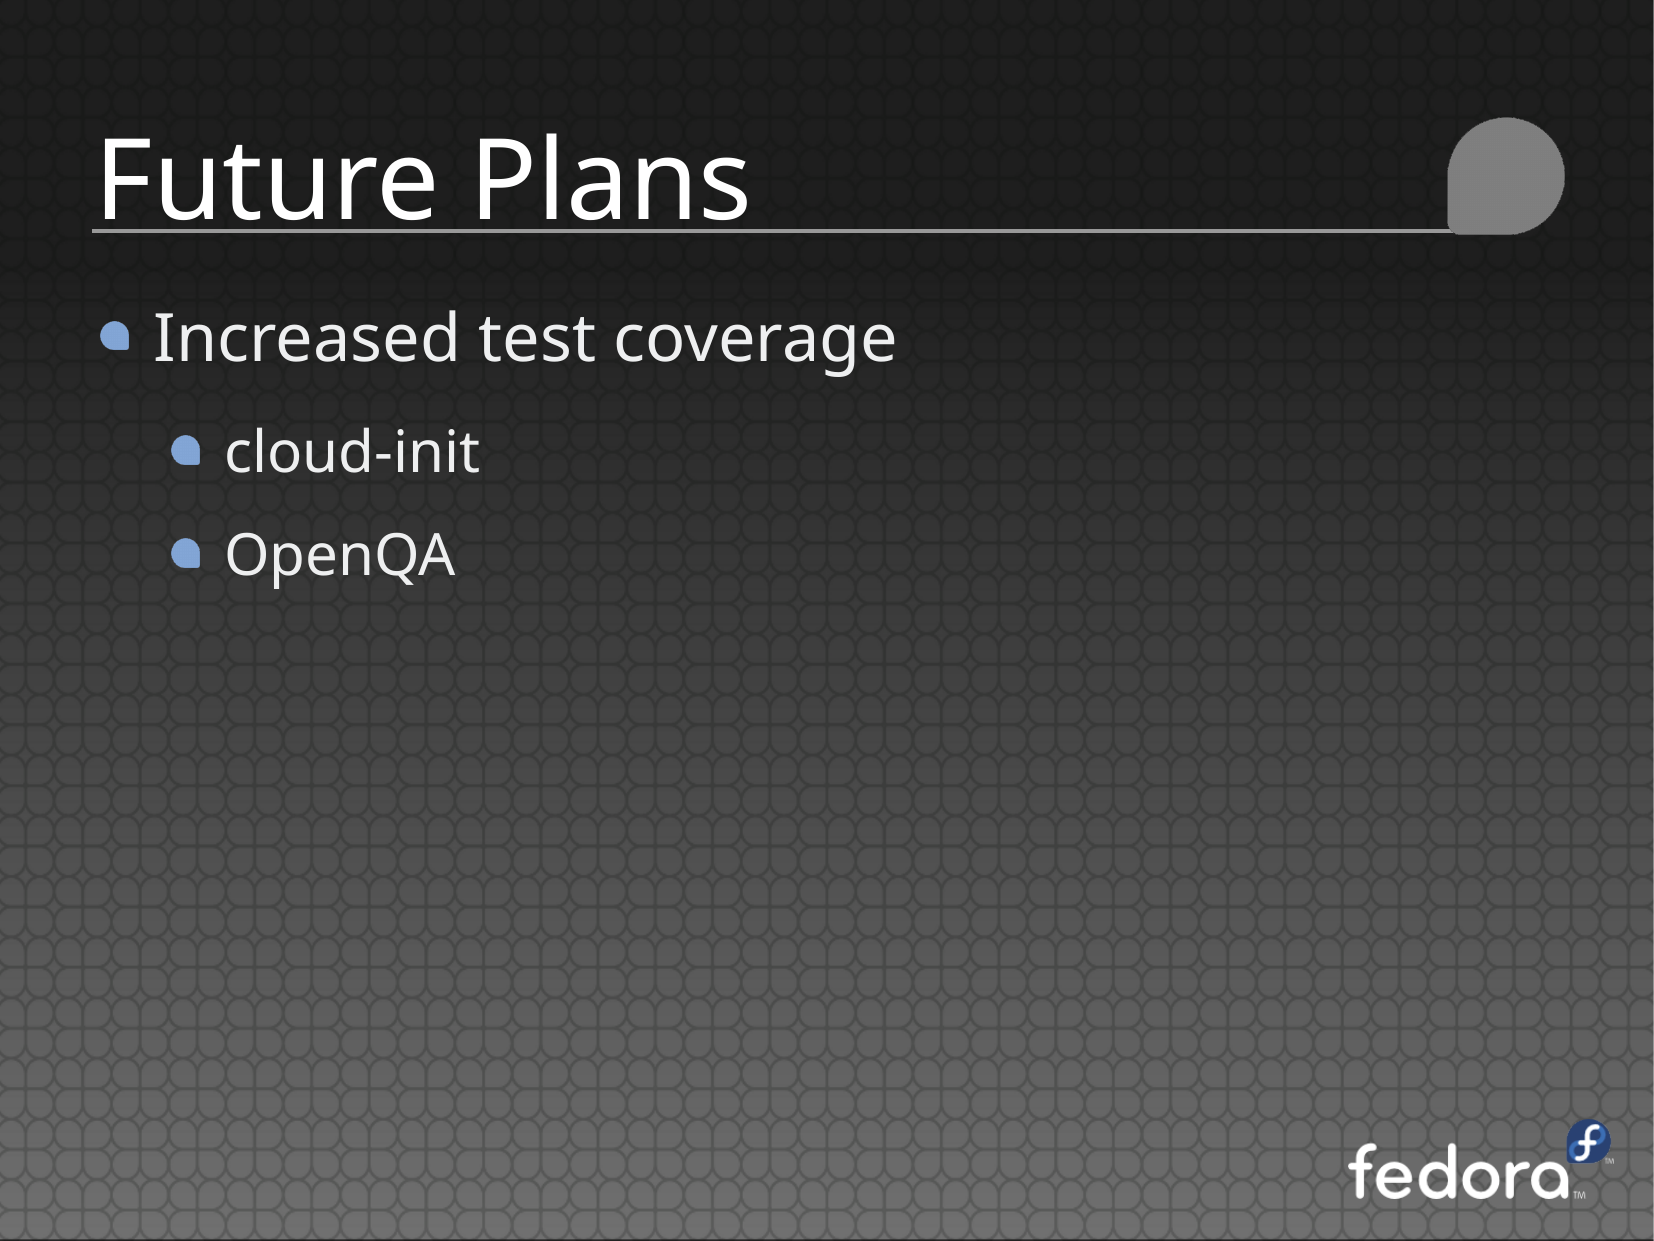

Future Plans
# Increased test coverage
cloud-init
OpenQA